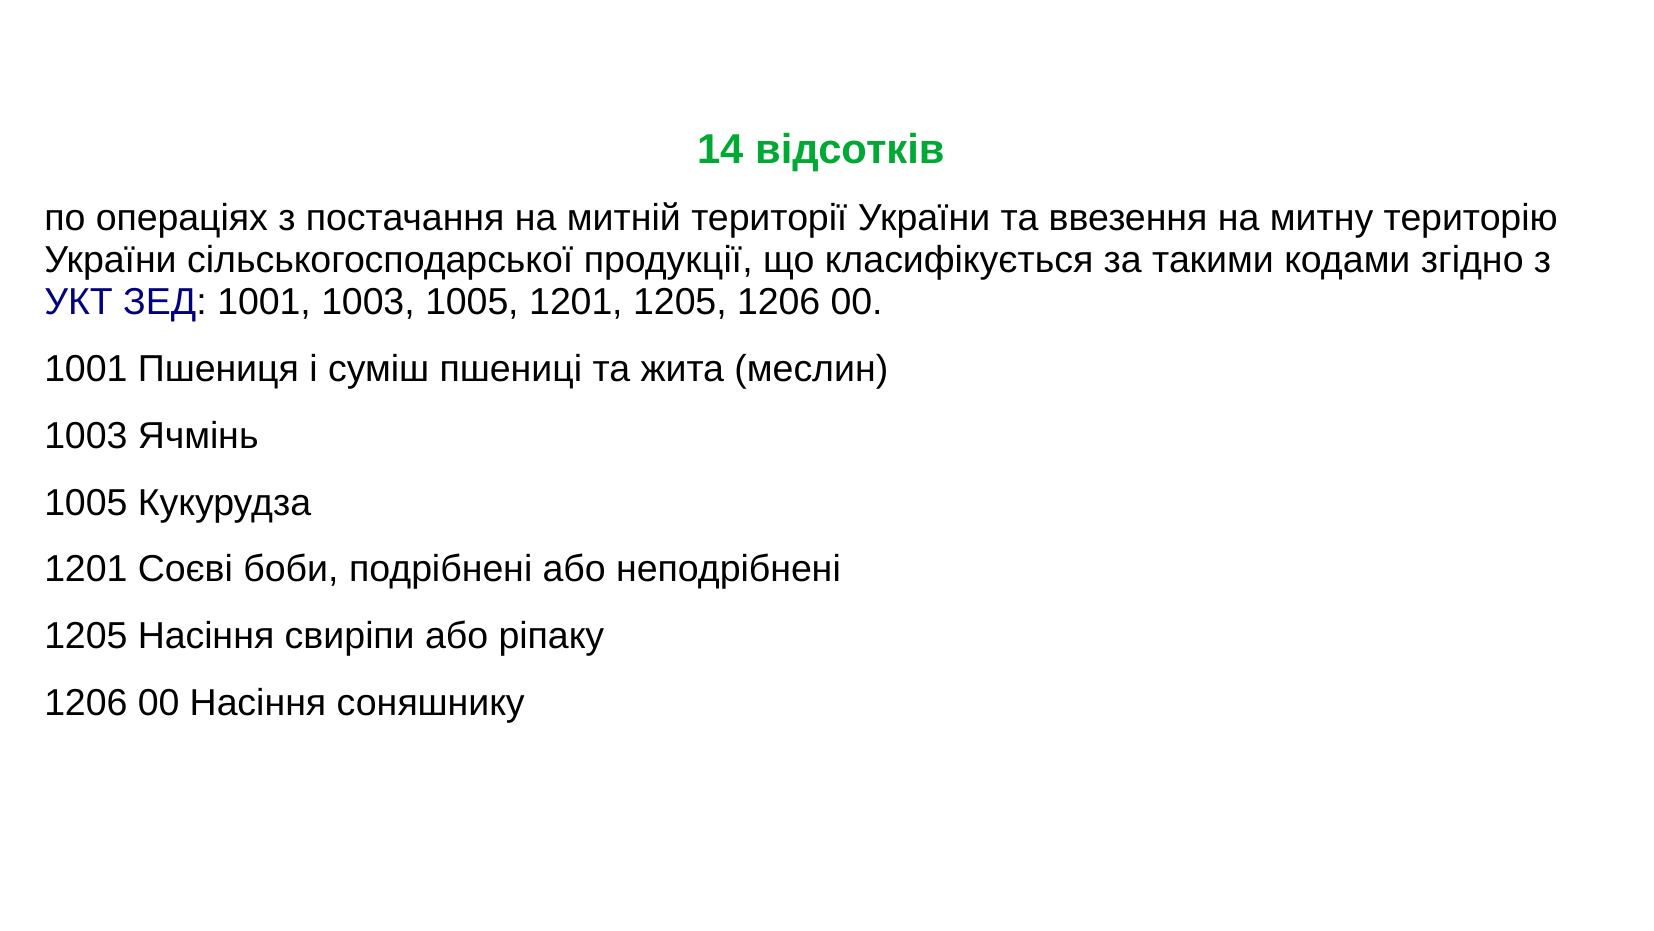

14 відсотків
по операціях з постачання на митній території України та ввезення на митну територію України сільськогосподарської продукції, що класифікується за такими кодами згідно з УКТ ЗЕД: 1001, 1003, 1005, 1201, 1205, 1206 00.
1001 Пшениця і суміш пшениці та жита (меслин)
1003 Ячмінь
1005 Кукурудза
1201 Соєві боби, подрібнені або неподрібнені
1205 Насіння свиріпи або ріпаку
1206 00 Насіння соняшнику